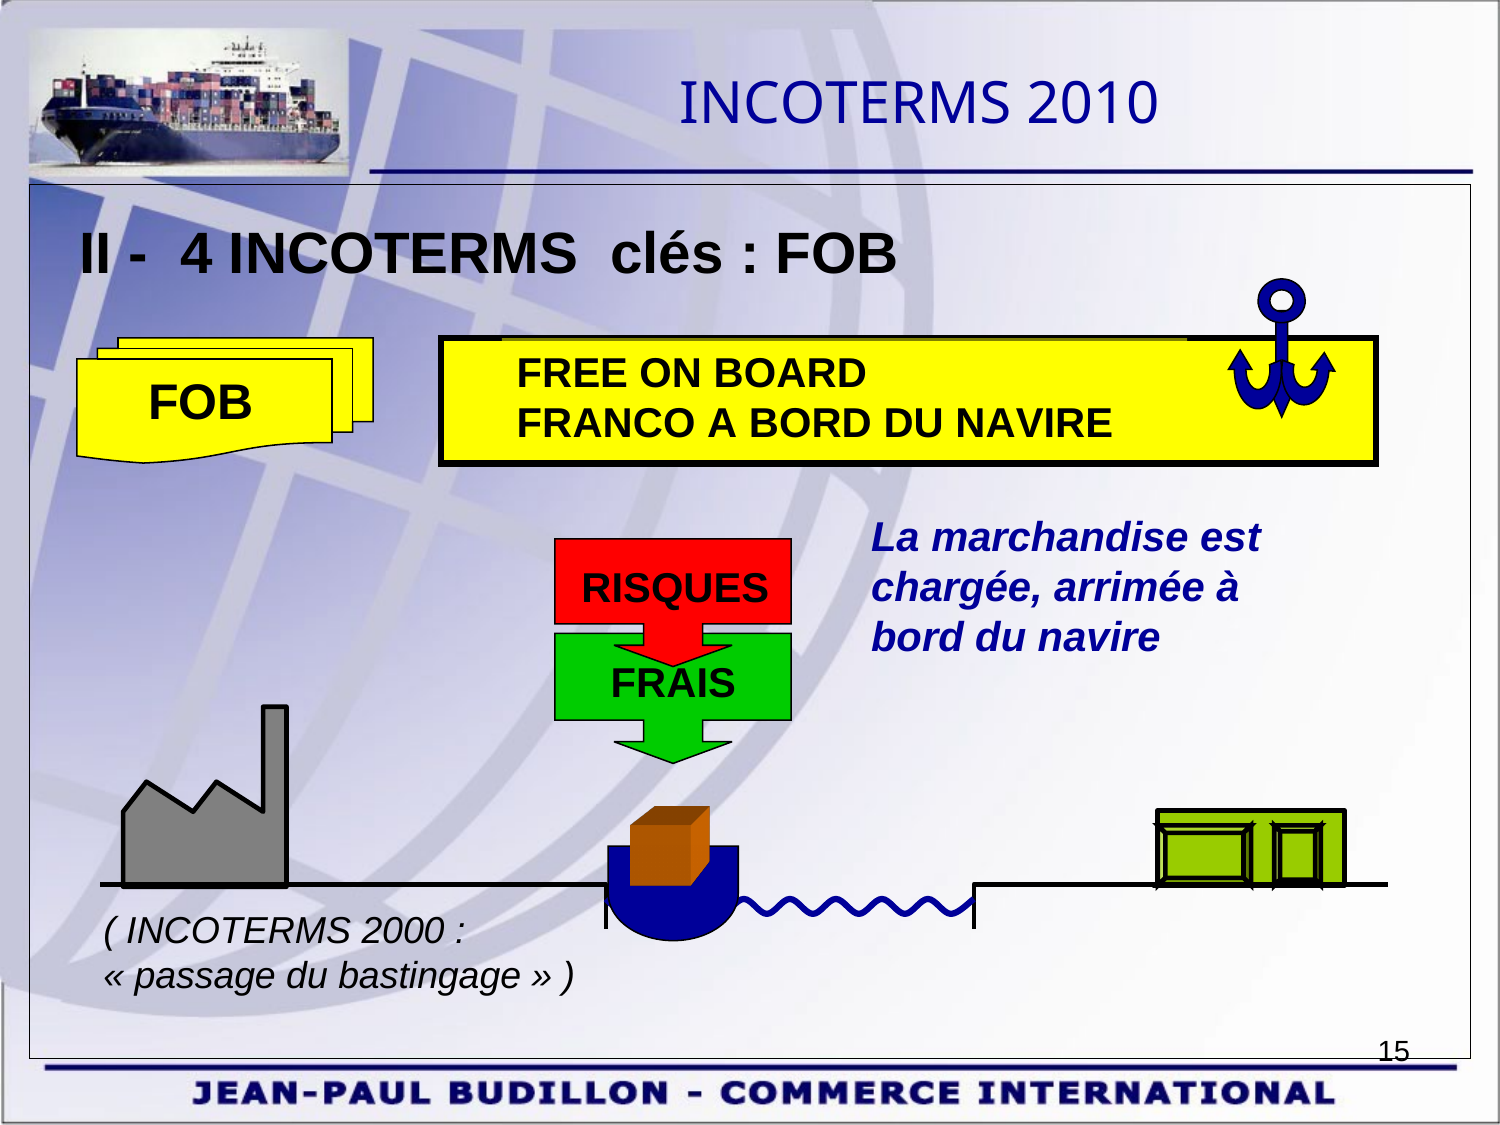

# INCOTERMS 2010
II - 4 INCOTERMS  clés : FOB
FREE ON BOARD
FRANCO A BORD DU NAVIRE
FOB
La marchandise est chargée, arrimée à bord du navire
RISQUES
FRAIS
( INCOTERMS 2000 :
« passage du bastingage » )
15